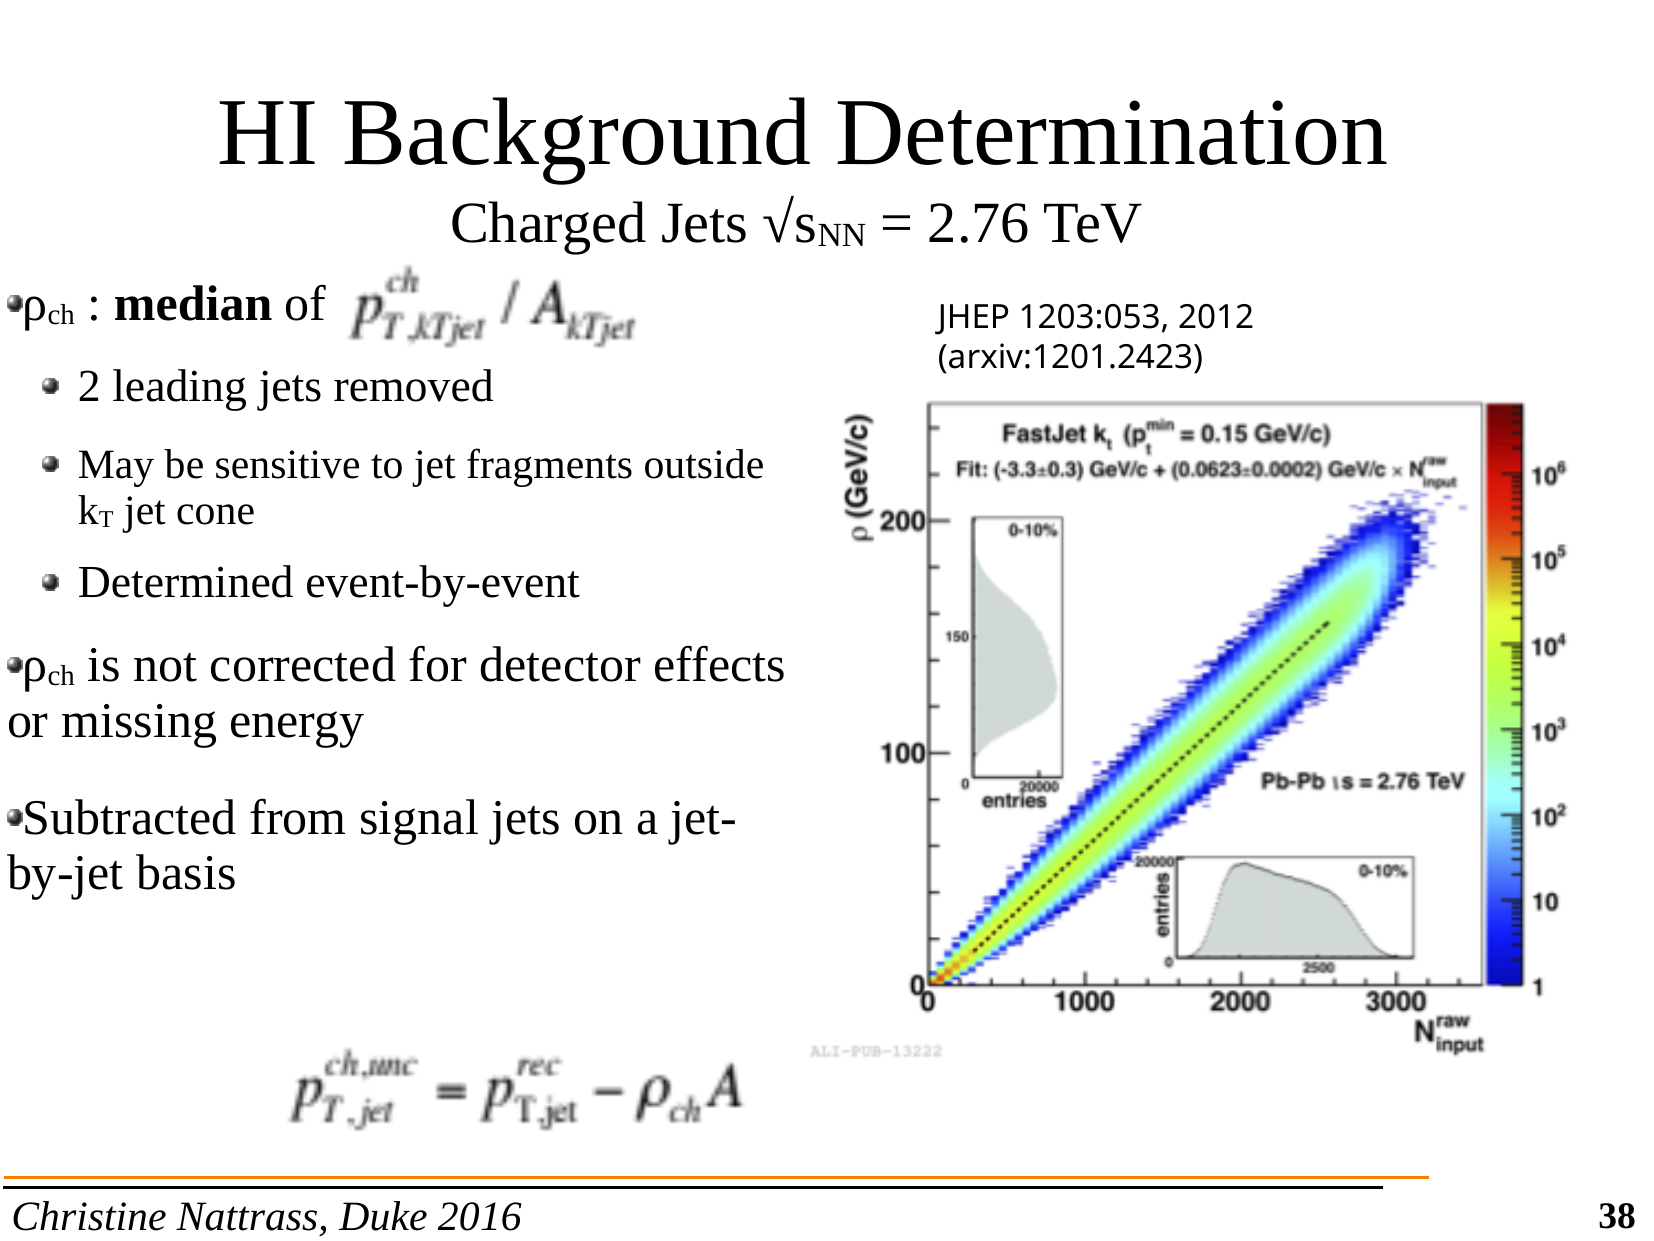

# HI Background Determination Charged Jets √sNN = 2.76 TeV
ρch : median of
2 leading jets removed
May be sensitive to jet fragments outside kT jet cone
Determined event-by-event
ρch is not corrected for detector effects or missing energy
Subtracted from signal jets on a jet-by-jet basis
JHEP 1203:053, 2012
(arxiv:1201.2423)